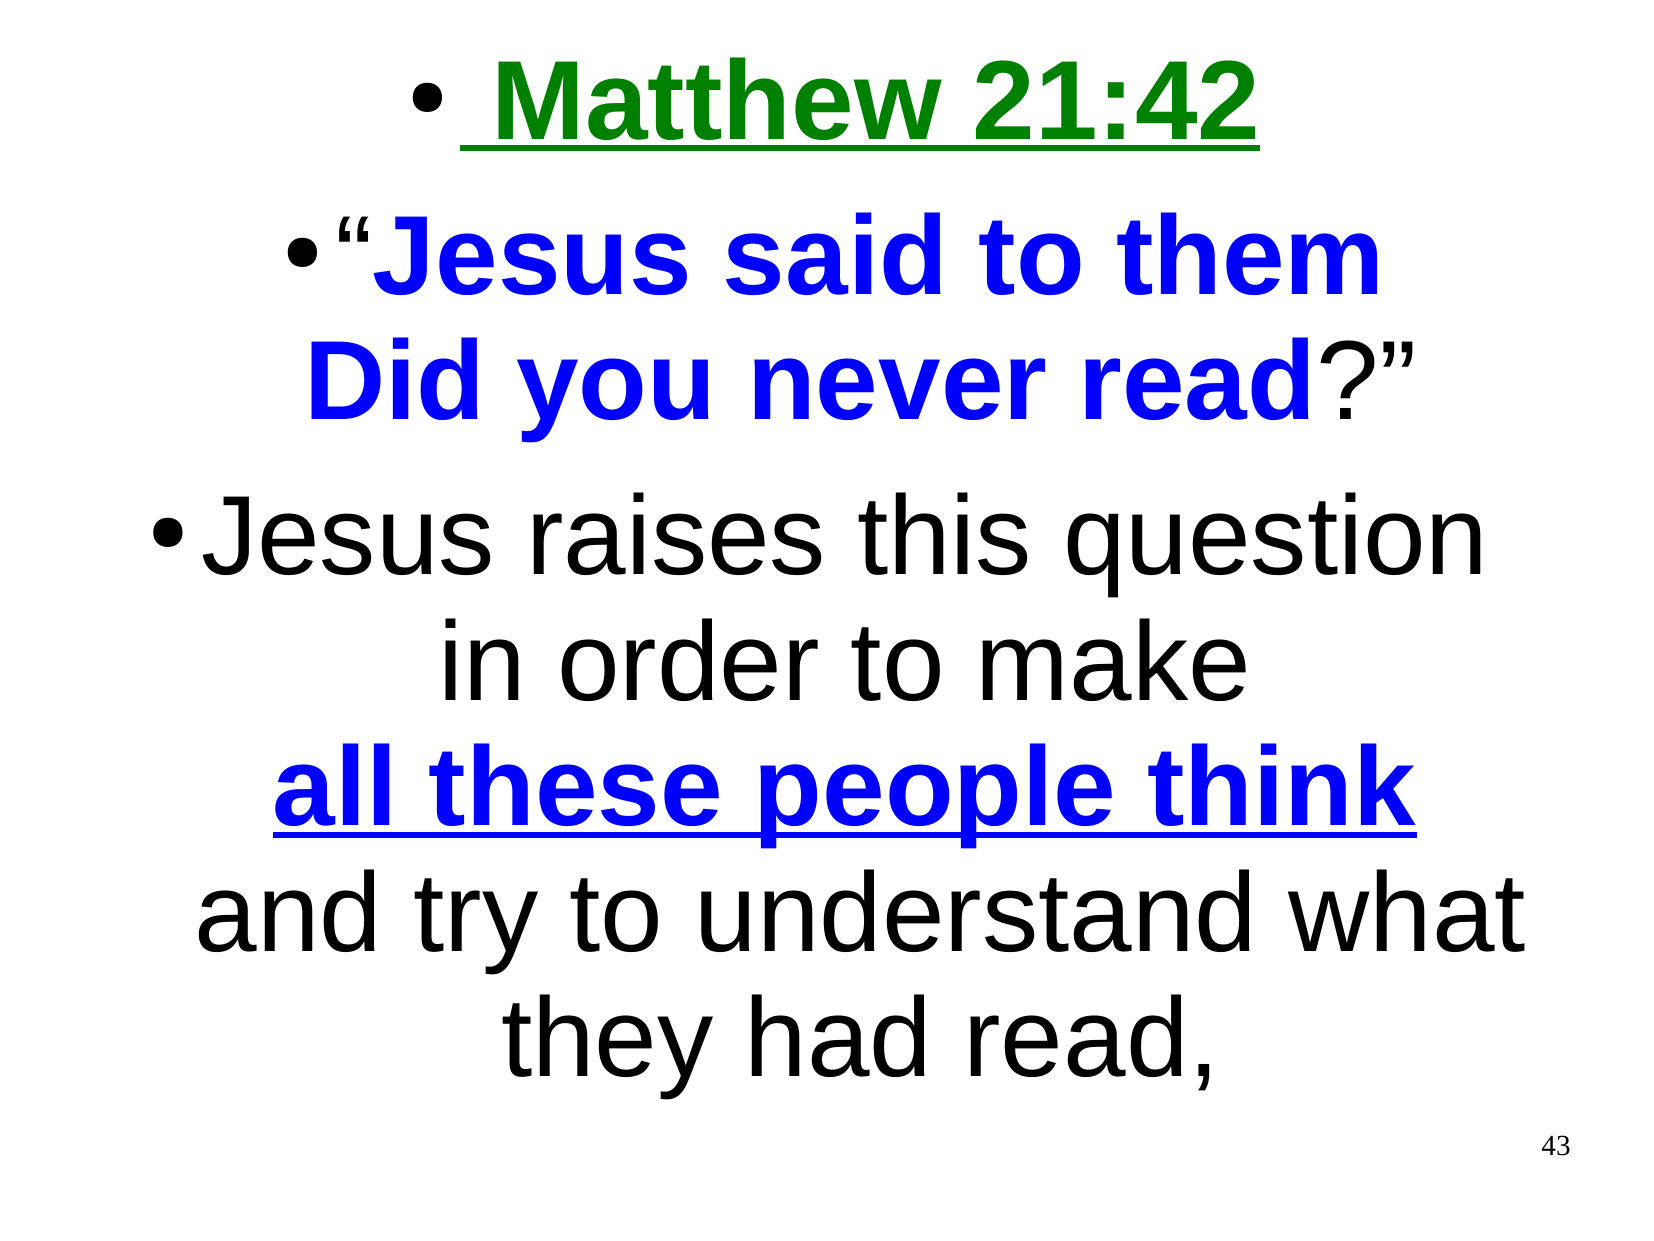

# Matthew 21:42
“Jesus said to them
Did you never read?”
Jesus raises this question
in order to make
all these people think
and try to understand what
they had read,
43